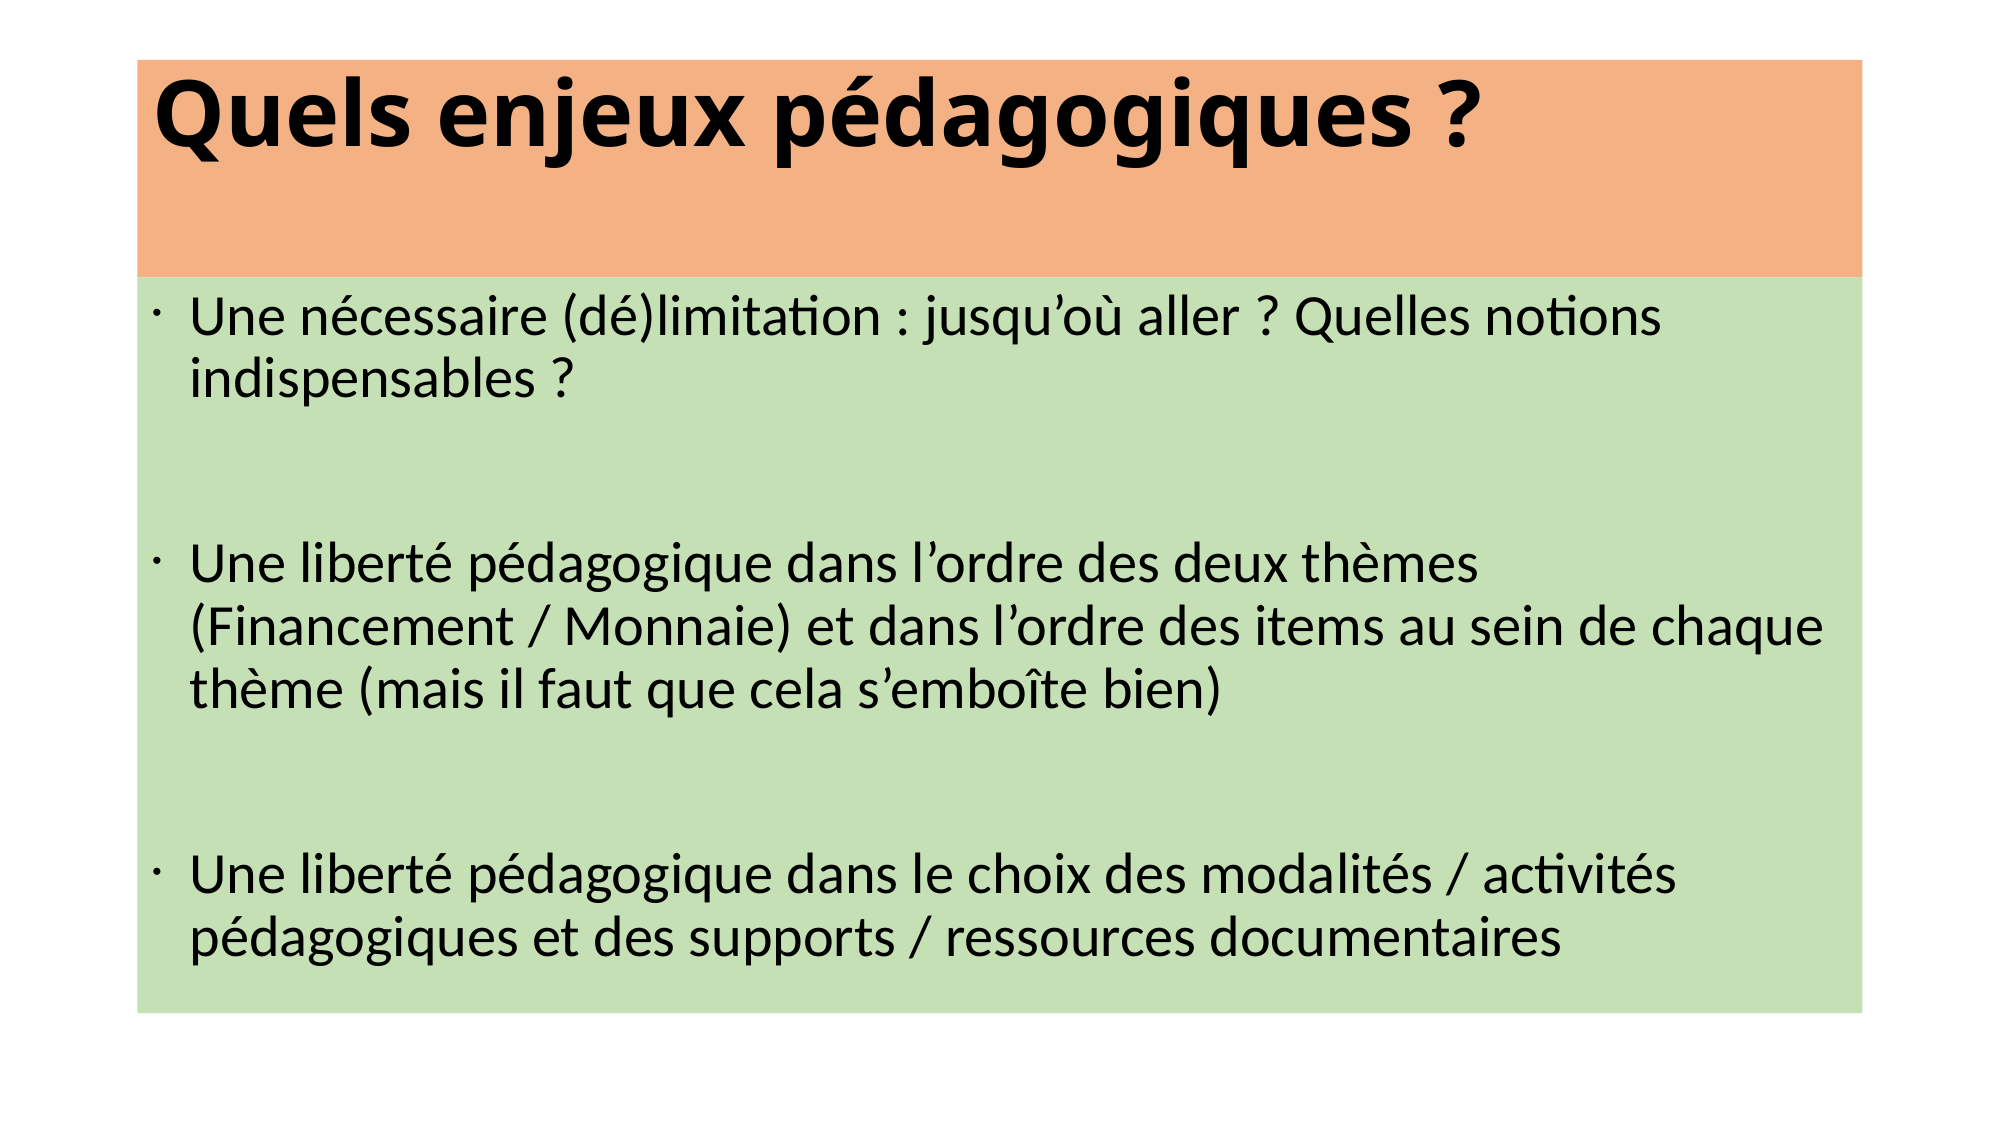

# Quels enjeux pédagogiques ?
Une nécessaire (dé)limitation : jusqu’où aller ? Quelles notions indispensables ?
Une liberté pédagogique dans l’ordre des deux thèmes (Financement / Monnaie) et dans l’ordre des items au sein de chaque thème (mais il faut que cela s’emboîte bien)
Une liberté pédagogique dans le choix des modalités / activités pédagogiques et des supports / ressources documentaires